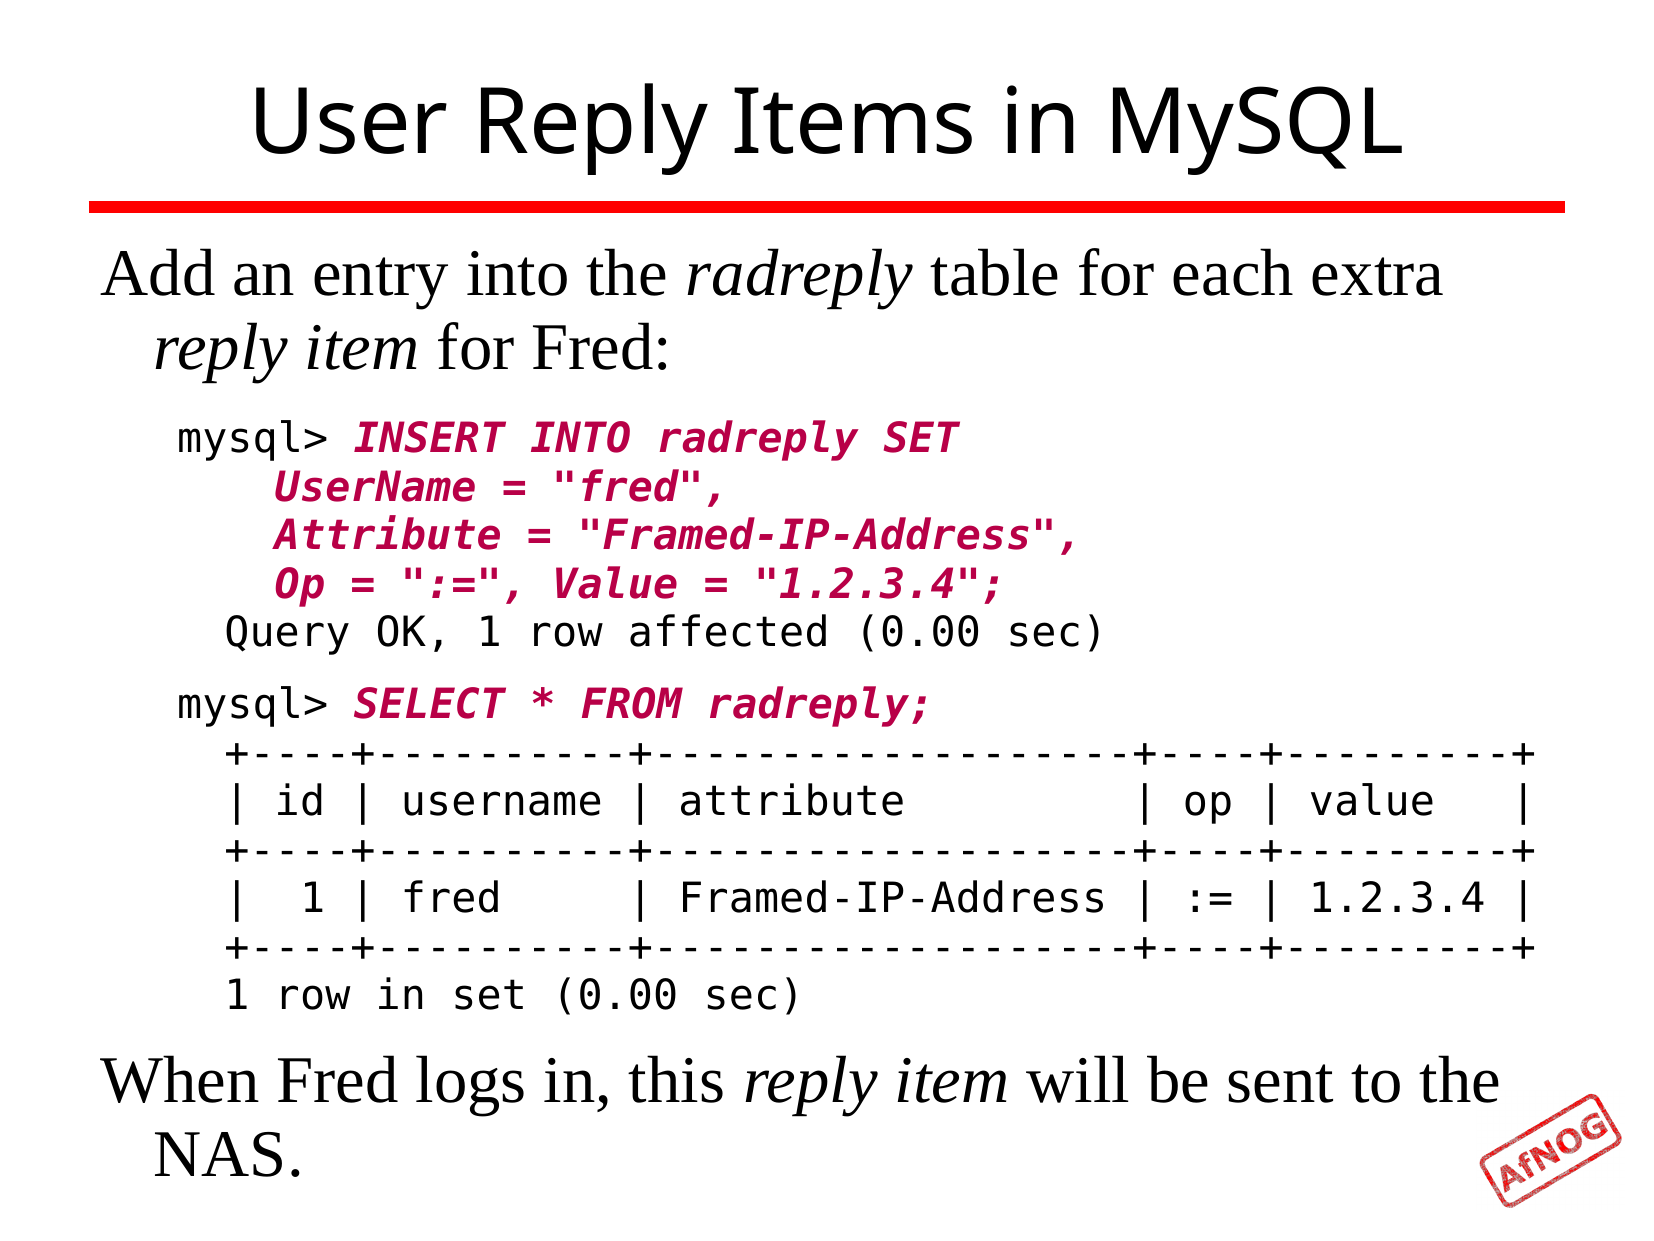

# User Reply Items in MySQL
Add an entry into the radreply table for each extra reply item for Fred:
mysql> INSERT INTO radreply SET
 UserName = "fred",
 Attribute = "Framed-IP-Address",
 Op = ":=", Value = "1.2.3.4";
Query OK, 1 row affected (0.00 sec)
mysql> SELECT * FROM radreply;
+----+----------+-------------------+----+---------+
| id | username | attribute | op | value |
+----+----------+-------------------+----+---------+
| 1 | fred | Framed-IP-Address | := | 1.2.3.4 |
+----+----------+-------------------+----+---------+
1 row in set (0.00 sec)
When Fred logs in, this reply item will be sent to the NAS.